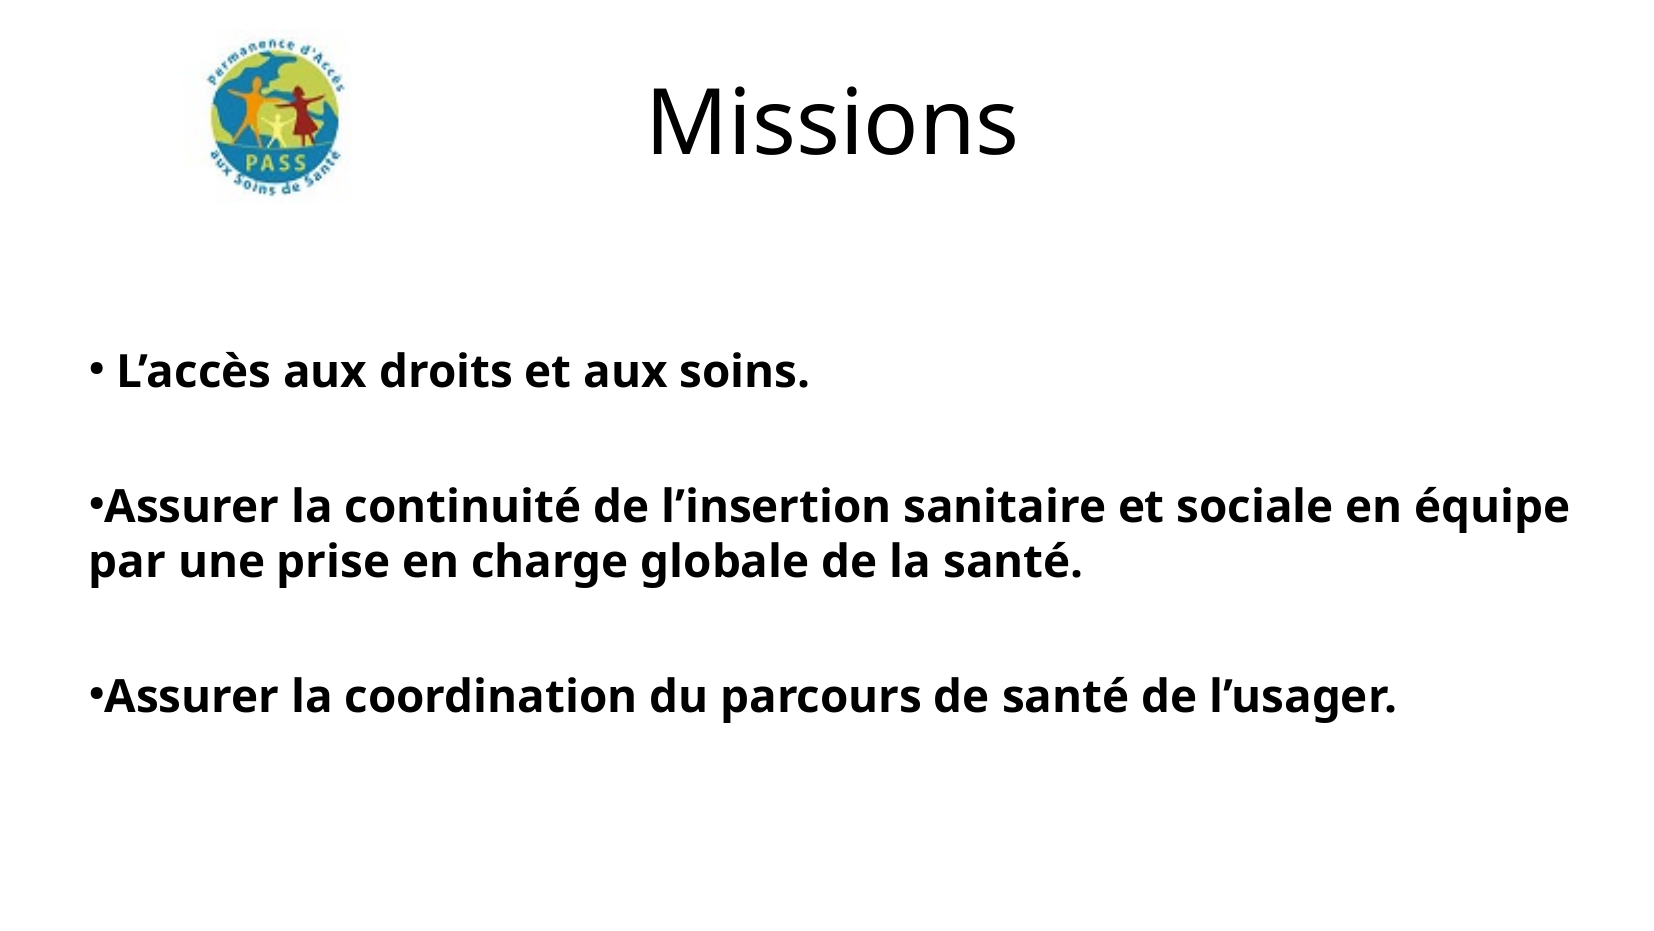

# Missions
 L’accès aux droits et aux soins.
Assurer la continuité de l’insertion sanitaire et sociale en équipe par une prise en charge globale de la santé.
Assurer la coordination du parcours de santé de l’usager.